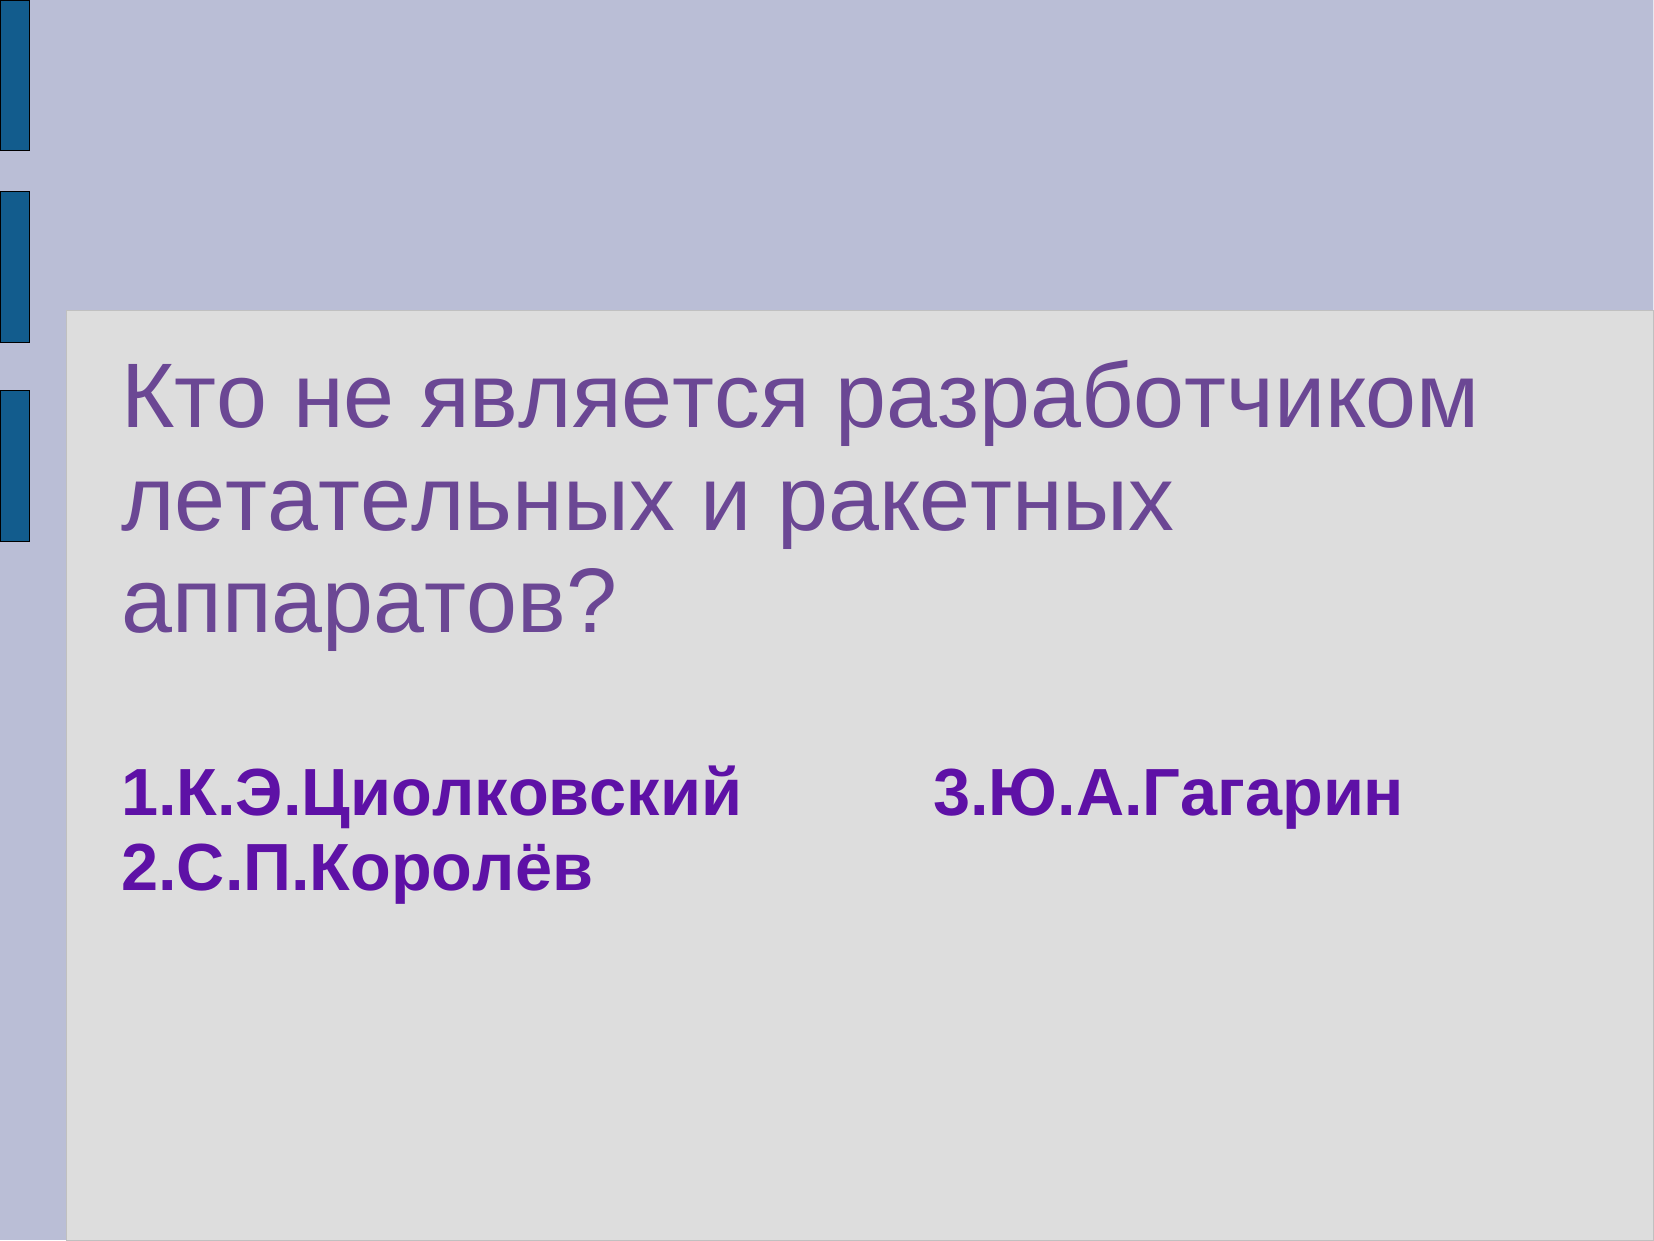

#
Кто не является разработчиком летательных и ракетных аппаратов?
1.К.Э.Циолковский			3.Ю.А.Гагарин
2.С.П.Королёв